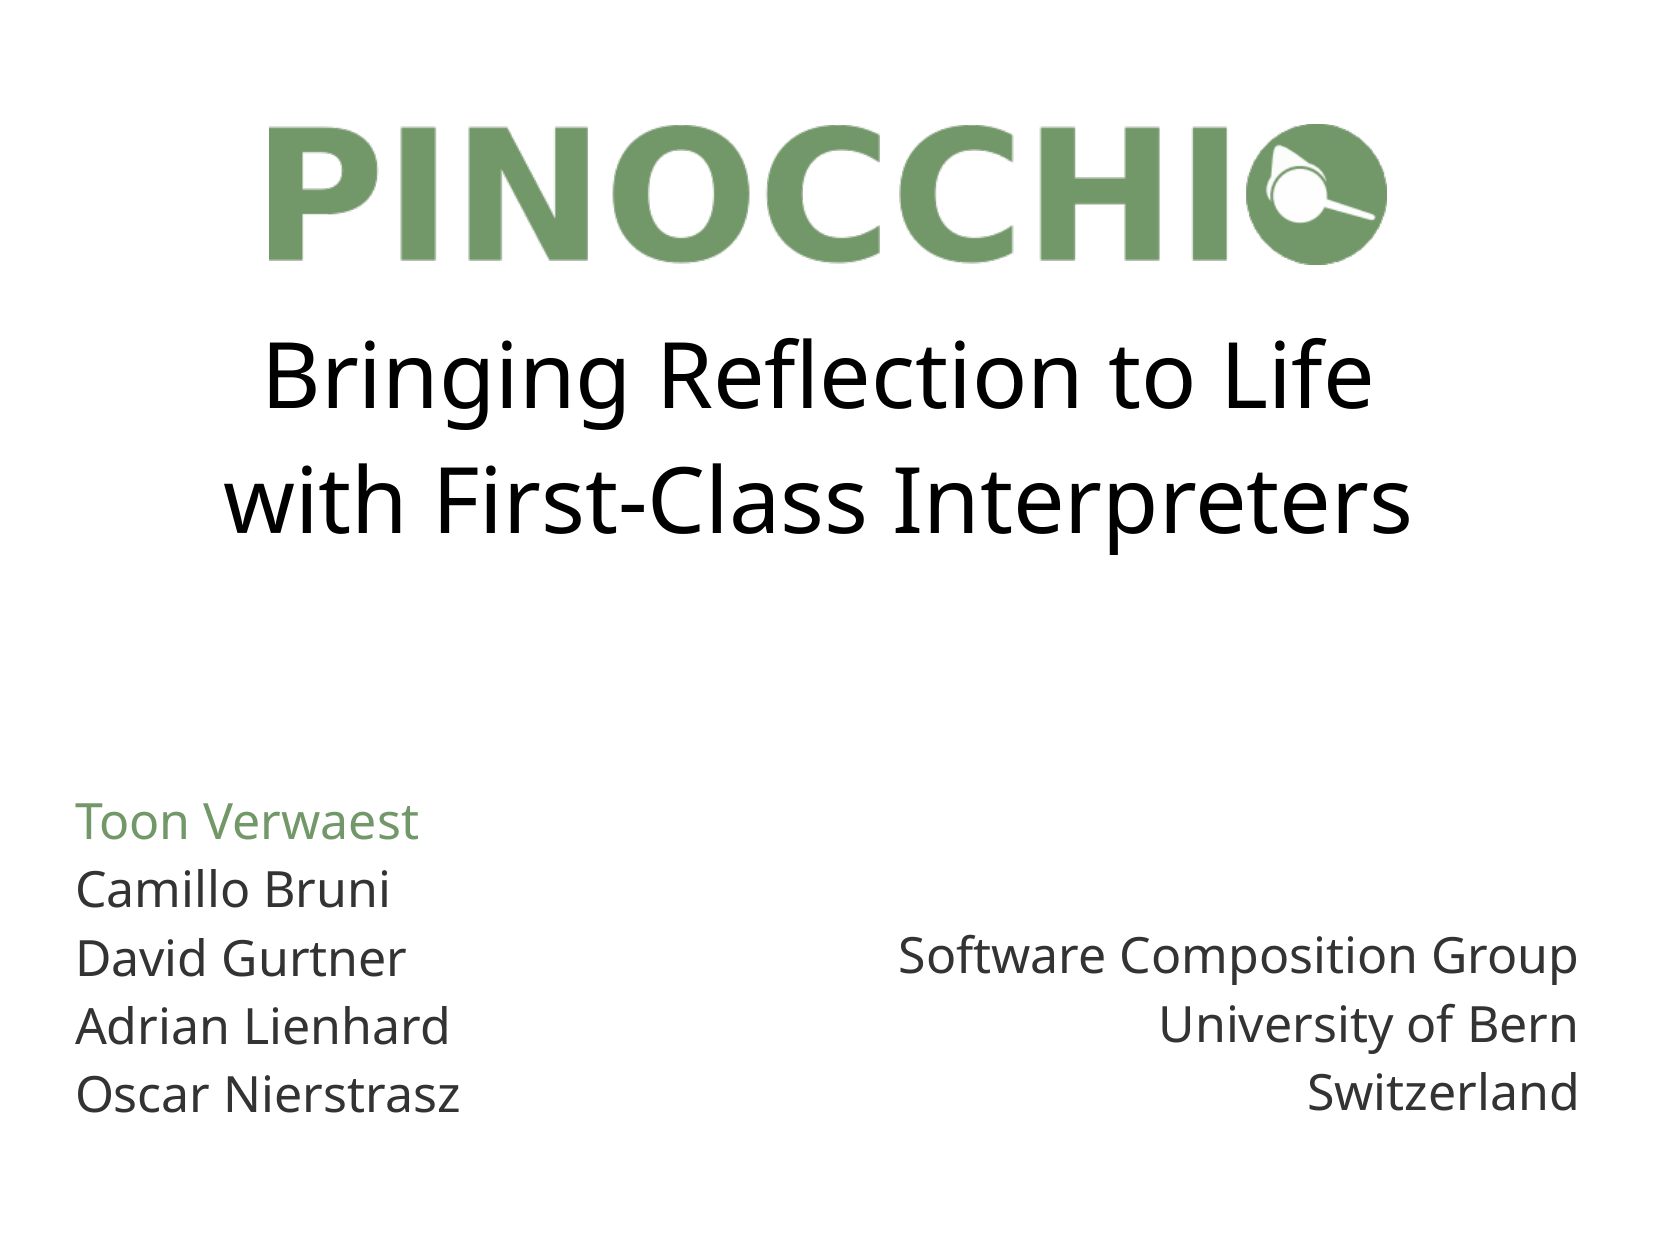

# Bringing Reflection to Life with First-Class Interpreters
Toon Verwaest
Camillo Bruni
David Gurtner
Adrian Lienhard
Oscar Nierstrasz
Software Composition Group
University of Bern
Switzerland